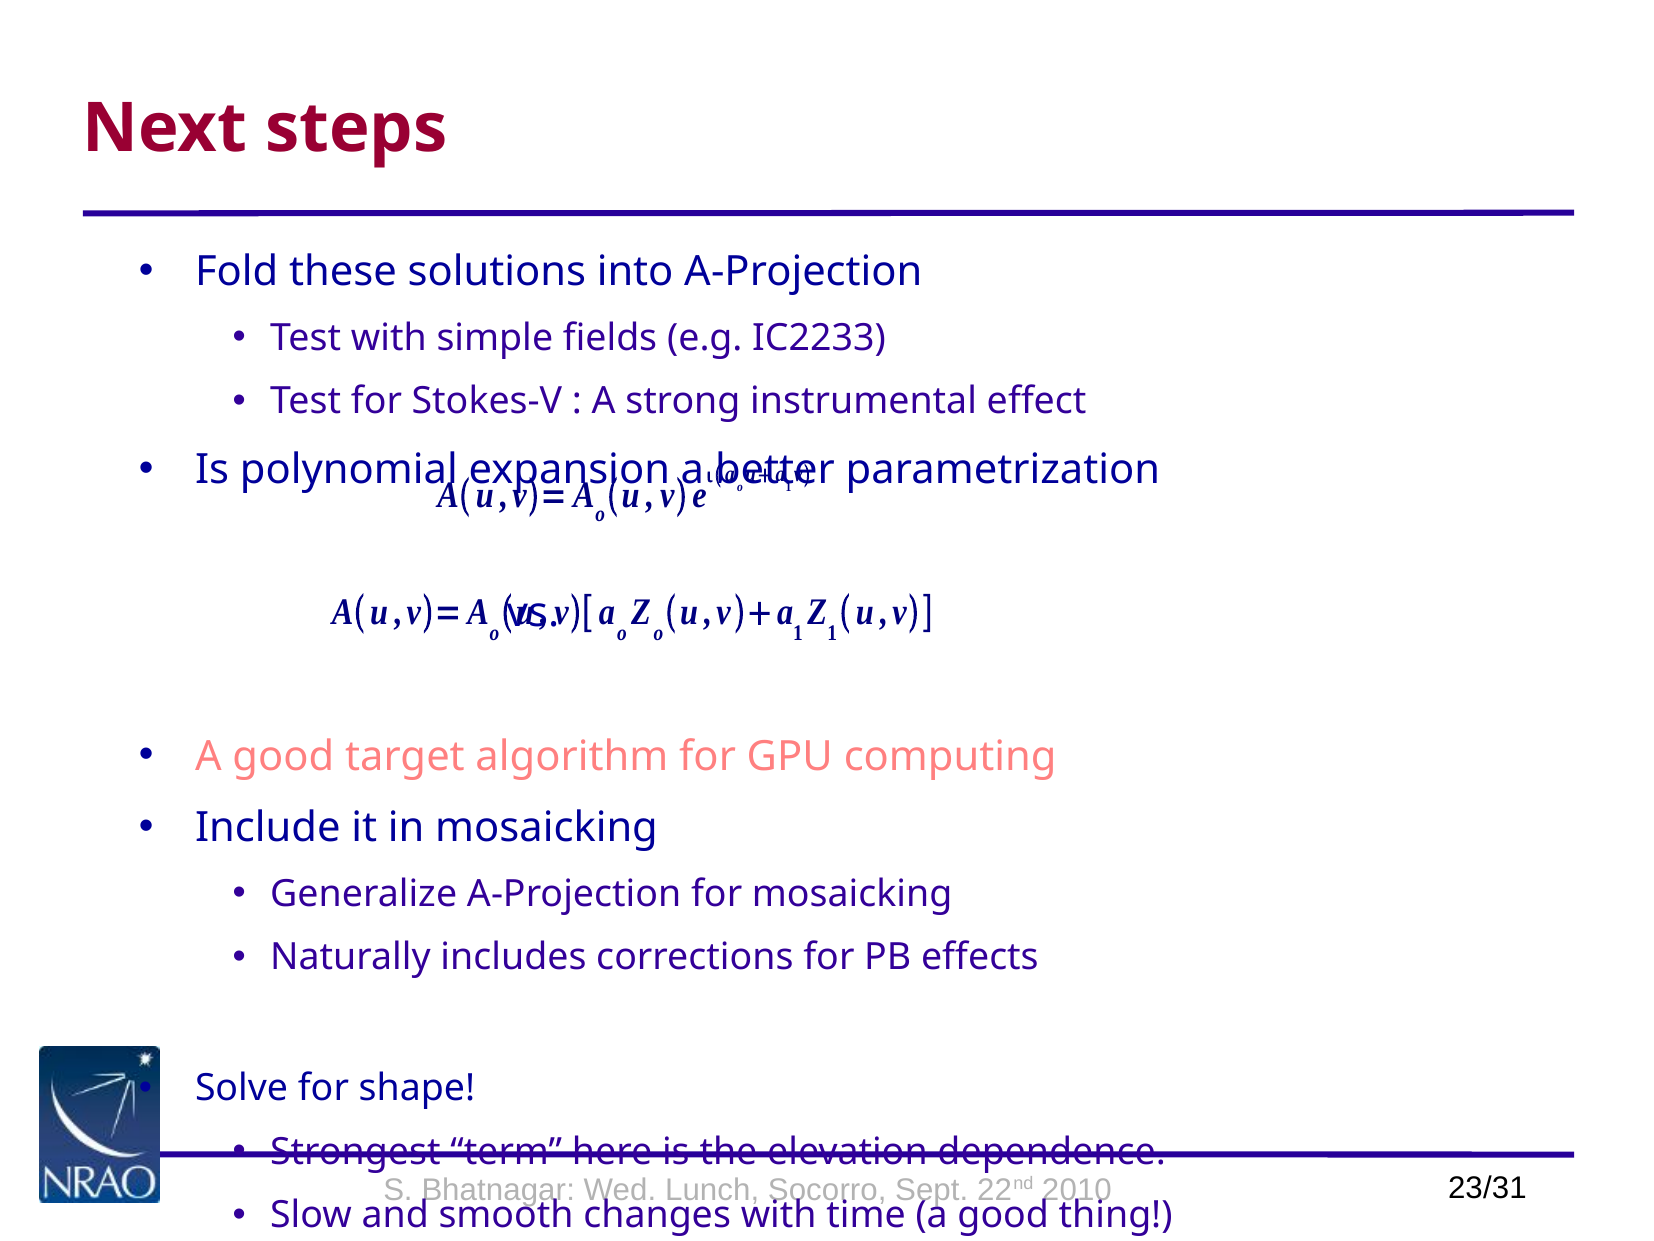

# Next steps
Fold these solutions into A-Projection
Test with simple fields (e.g. IC2233)
Test for Stokes-V : A strong instrumental effect
Is polynomial expansion a better parametrization
 vs.
A good target algorithm for GPU computing
Include it in mosaicking
Generalize A-Projection for mosaicking
Naturally includes corrections for PB effects
Solve for shape!
Strongest “term” here is the elevation dependence.
Slow and smooth changes with time (a good thing!)